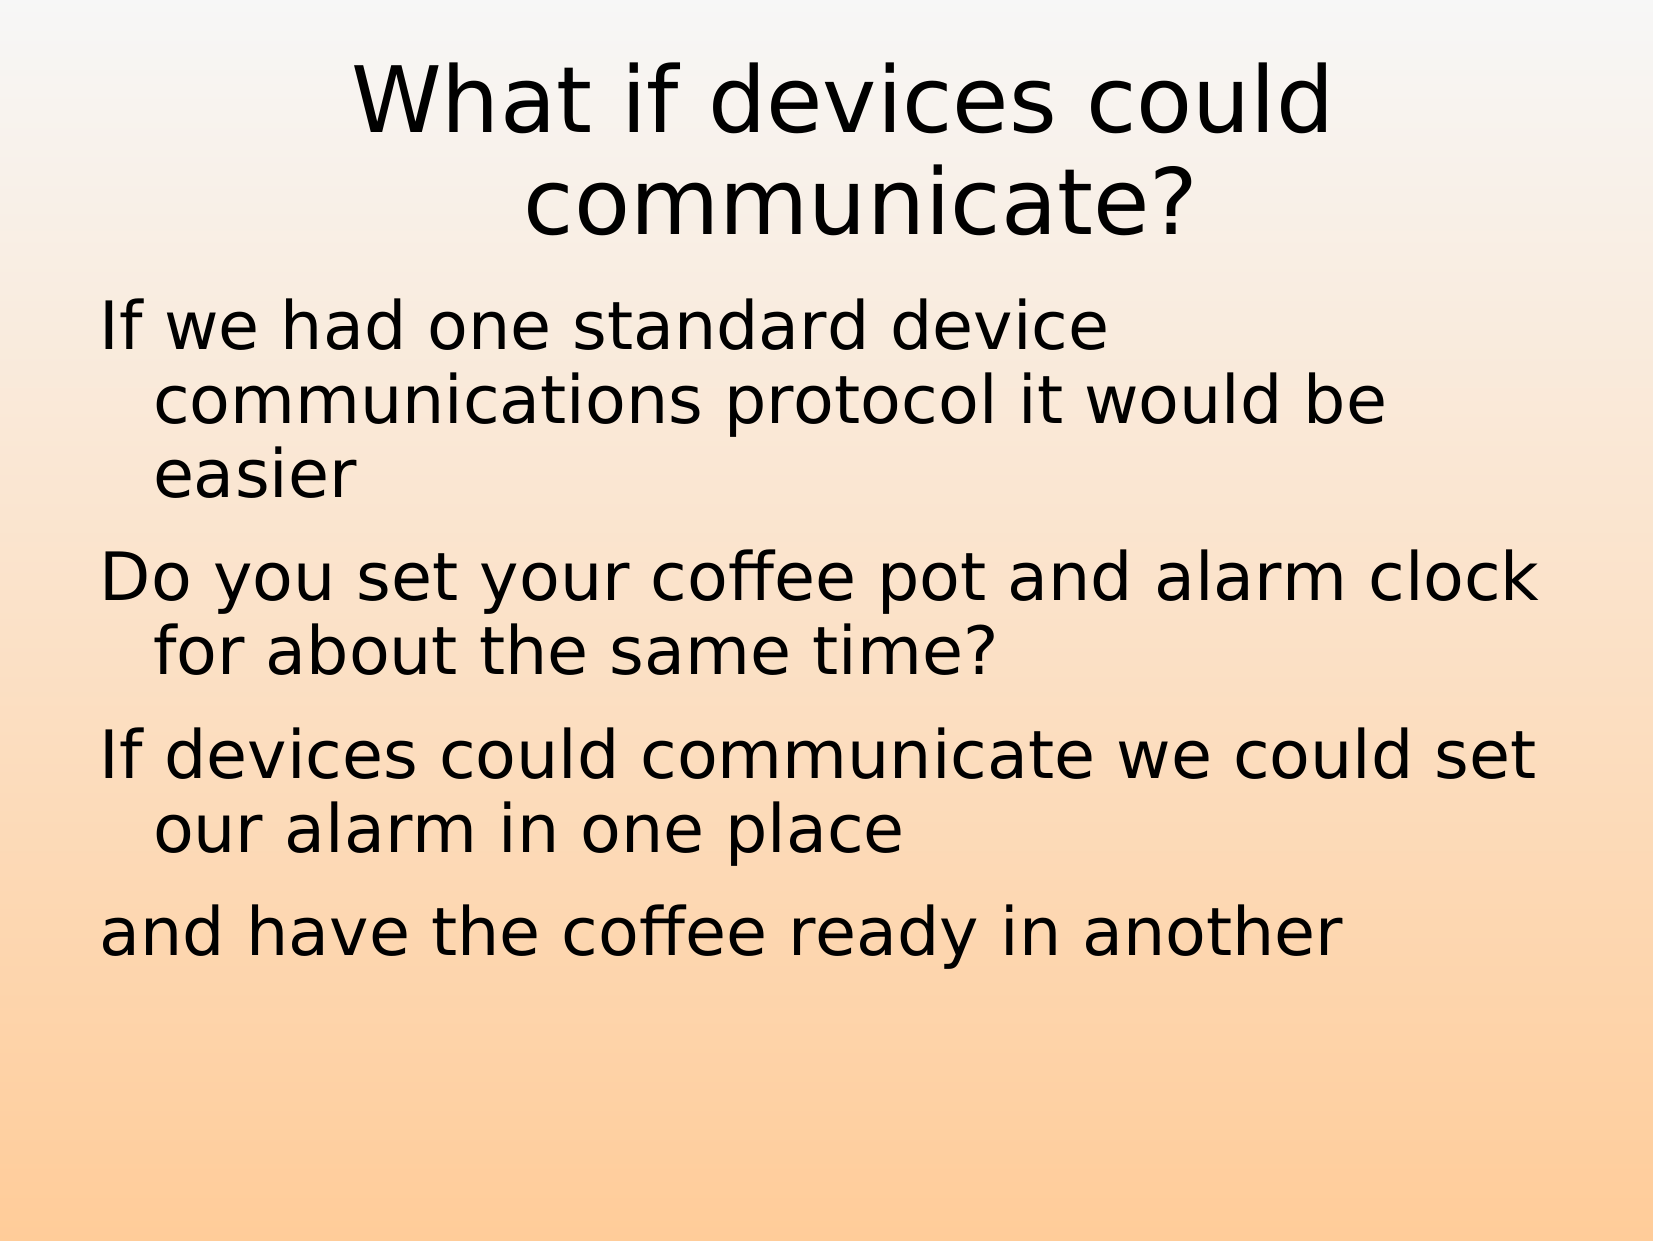

# What if devices could communicate?
If we had one standard device communications protocol it would be easier
Do you set your coffee pot and alarm clock for about the same time?
If devices could communicate we could set our alarm in one place
and have the coffee ready in another